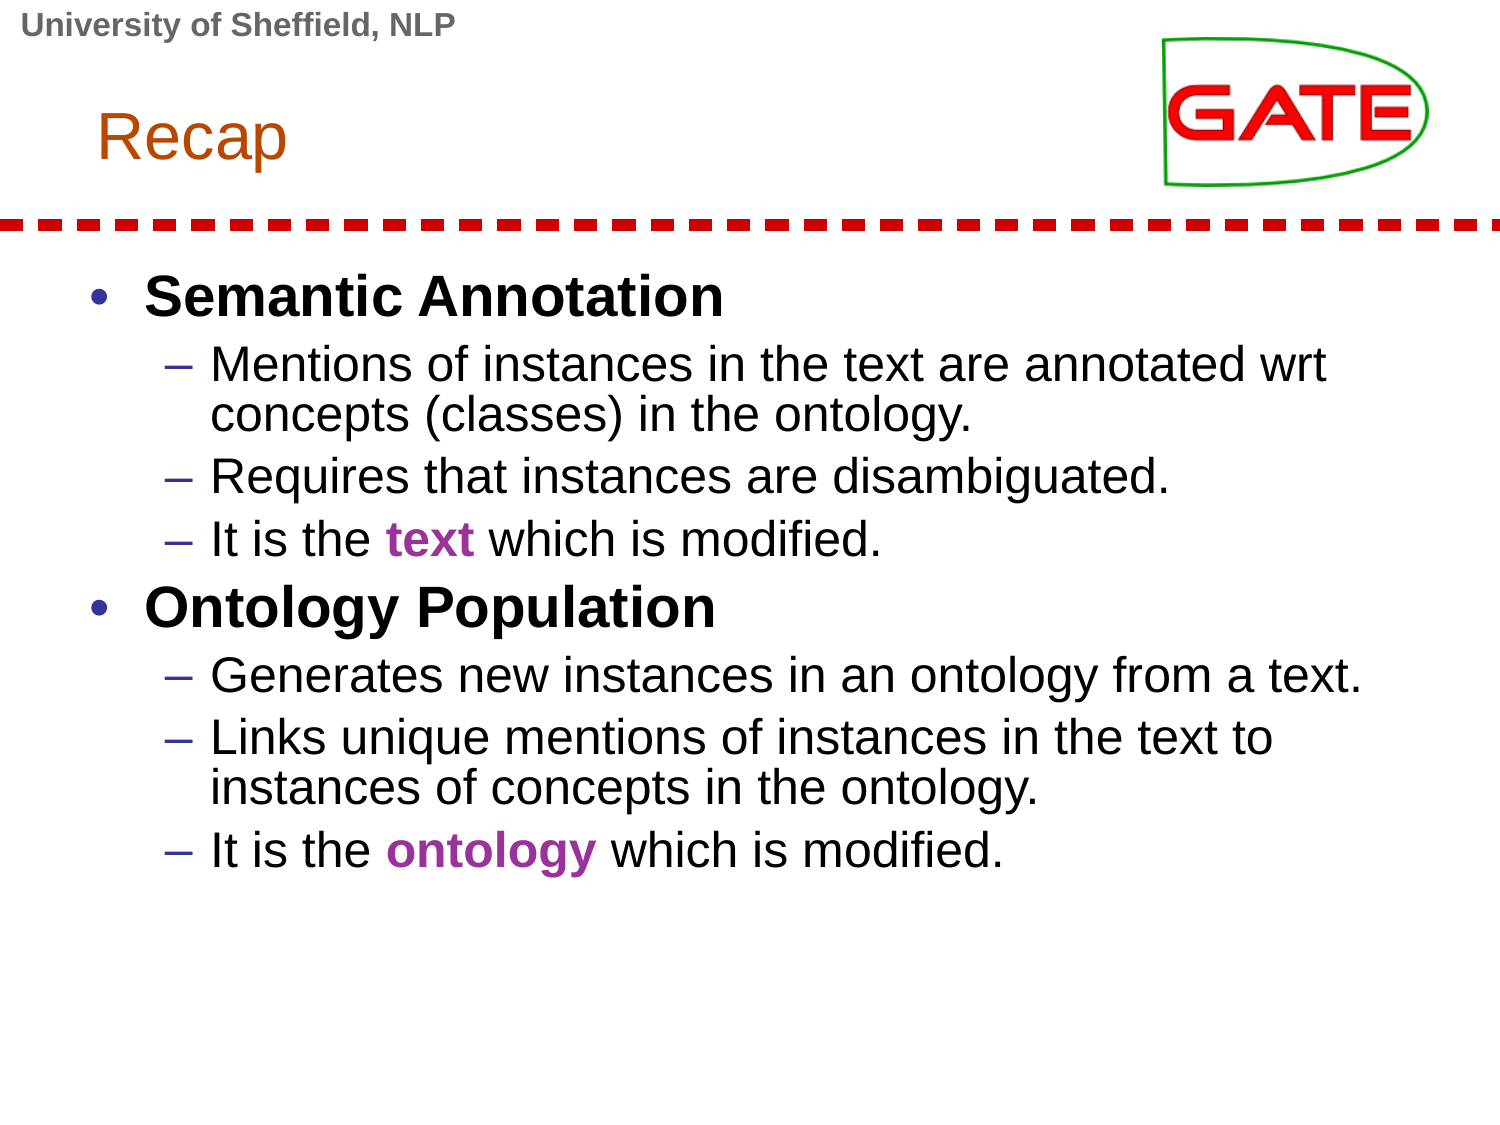

# Recap
Semantic Annotation
Mentions of instances in the text are annotated wrt concepts (classes) in the ontology.
Requires that instances are disambiguated.
It is the text which is modified.
Ontology Population
Generates new instances in an ontology from a text.
Links unique mentions of instances in the text to instances of concepts in the ontology.
It is the ontology which is modified.